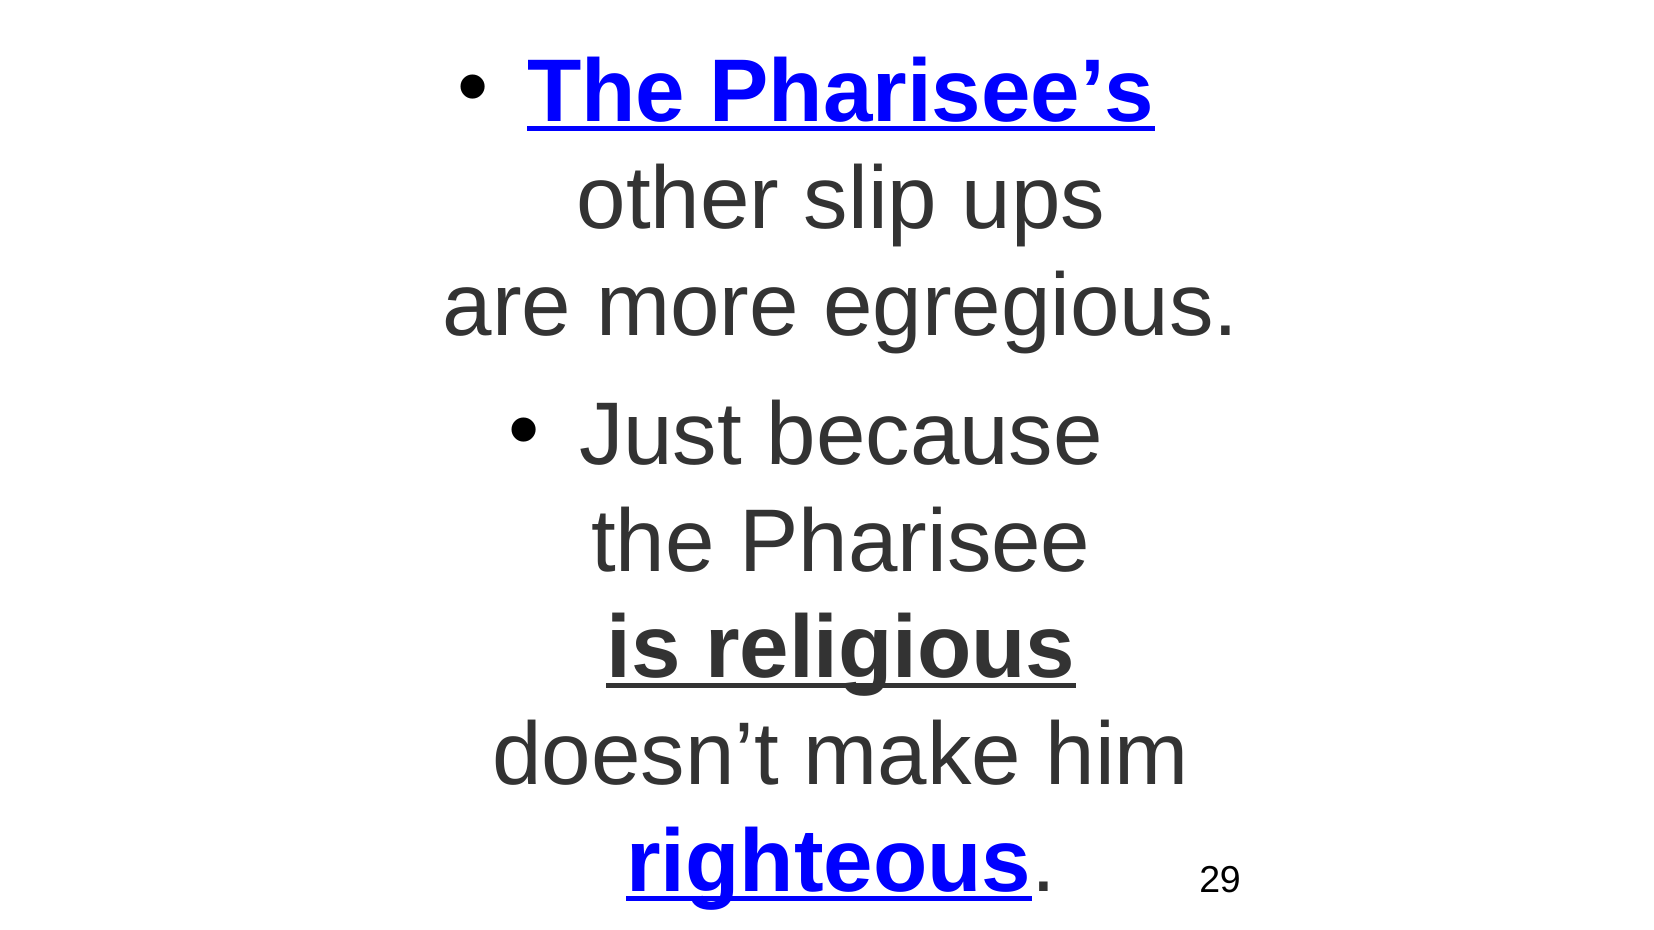

# The Pharisee’s other slip ups are more egregious.
Just because
the Pharisee
is religious
doesn’t make him
righteous.
29